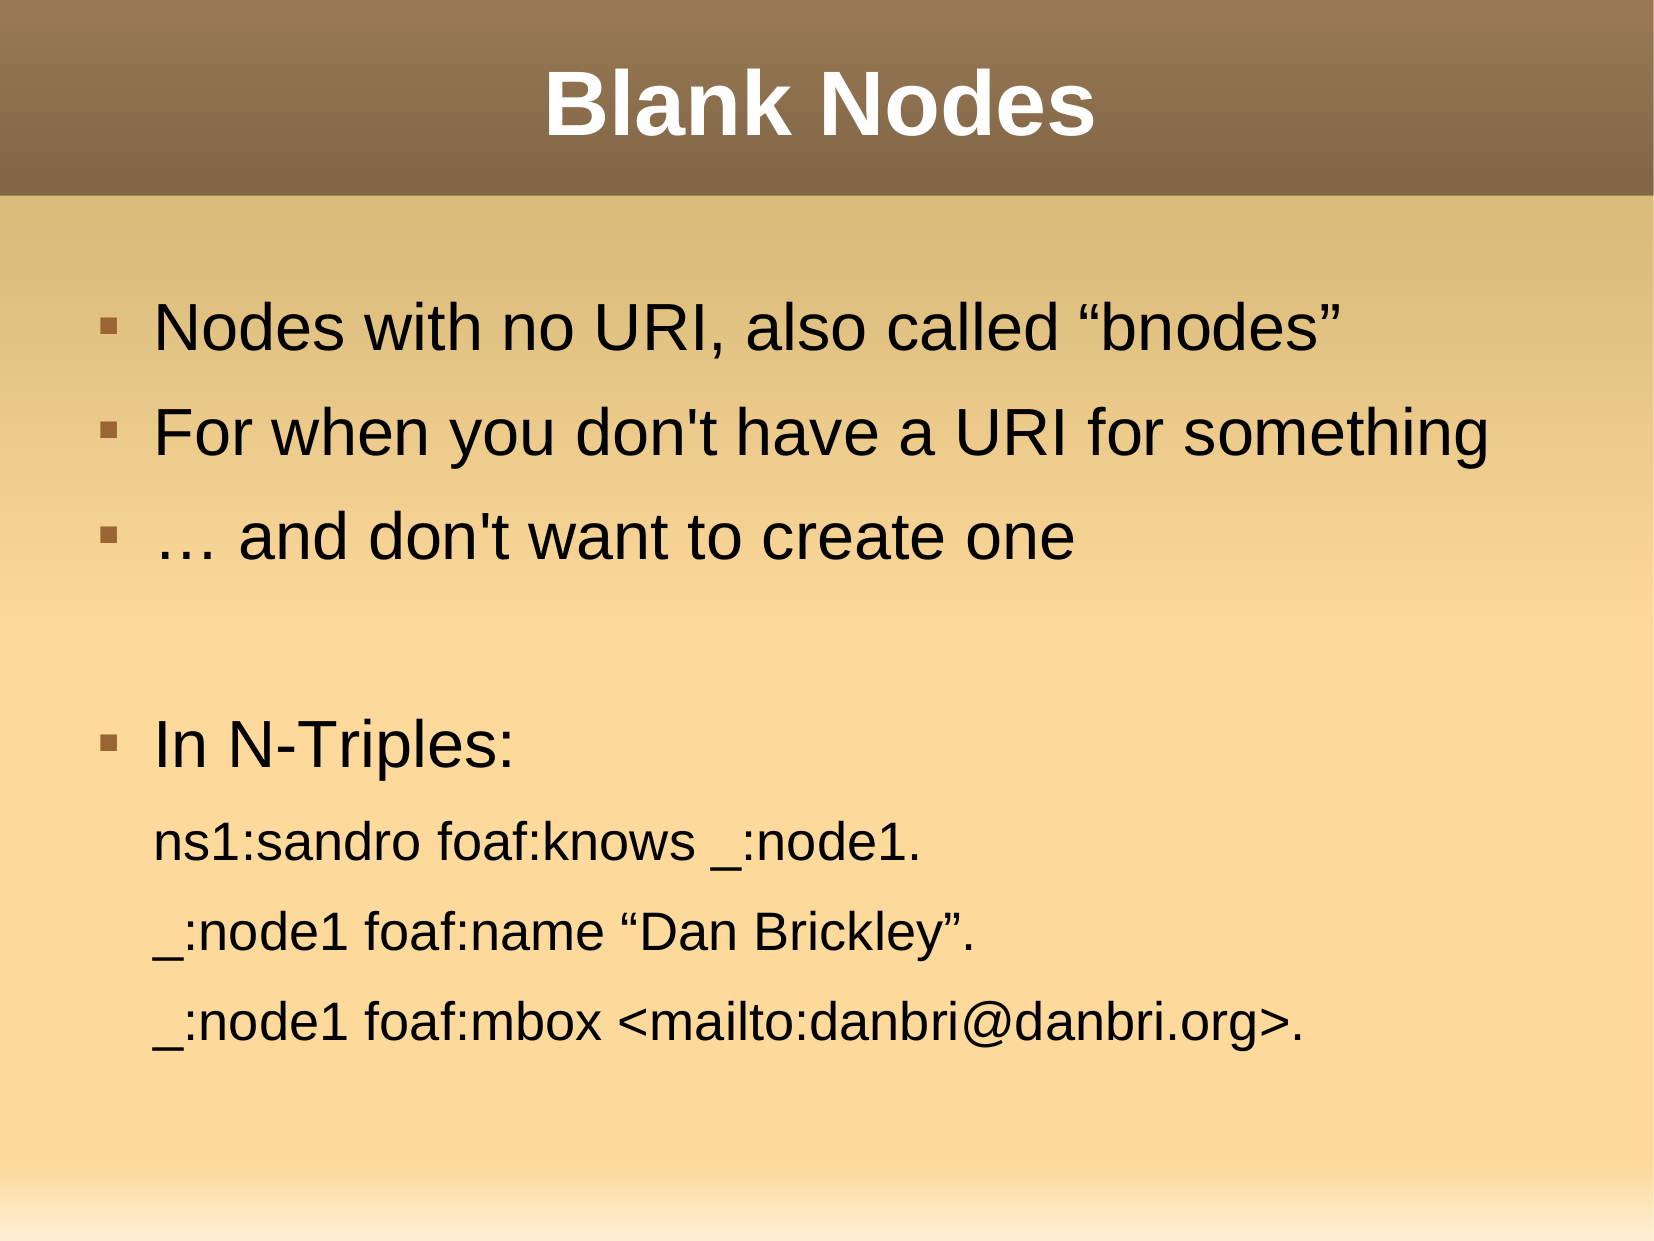

# Blank Nodes
Nodes with no URI, also called “bnodes”
For when you don't have a URI for something
… and don't want to create one
In N-Triples:
ns1:sandro foaf:knows _:node1.
_:node1 foaf:name “Dan Brickley”.
_:node1 foaf:mbox <mailto:danbri@danbri.org>.